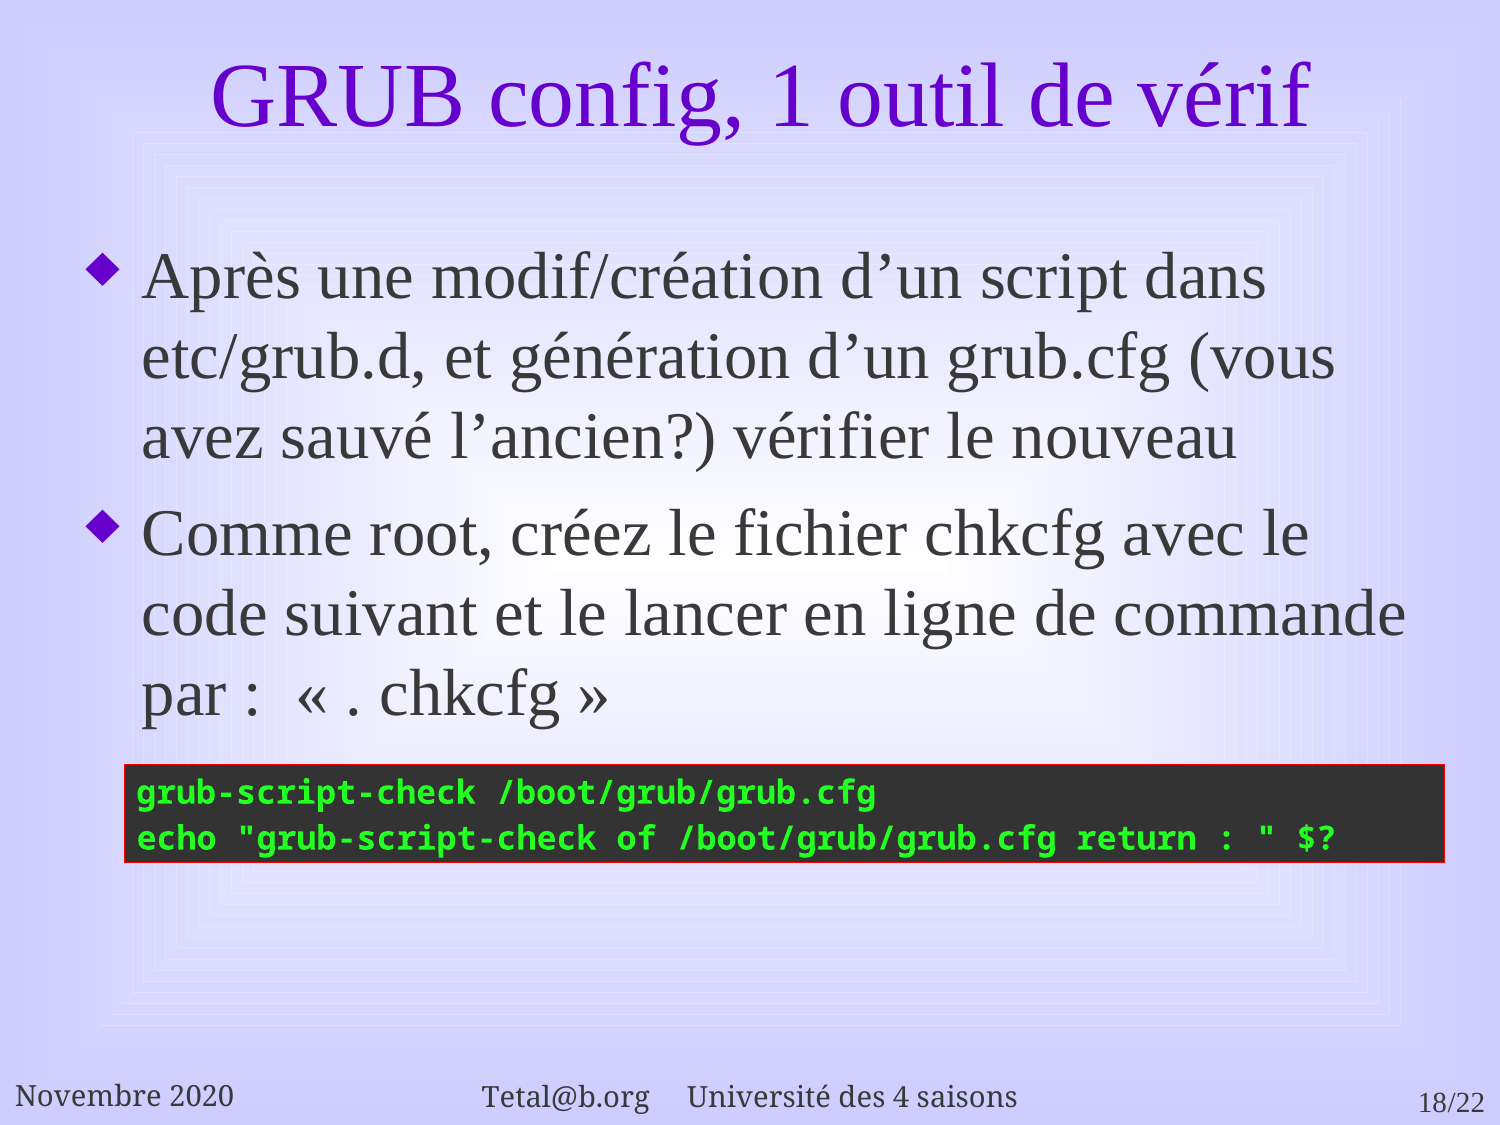

# GRUB config, 1 outil de vérif
Après une modif/création d’un script dans etc/grub.d, et génération d’un grub.cfg (vous avez sauvé l’ancien?) vérifier le nouveau
Comme root, créez le fichier chkcfg avec le code suivant et le lancer en ligne de commande par :  « . chkcfg »
grub-script-check /boot/grub/grub.cfg
echo "grub-script-check of /boot/grub/grub.cfg return : " $?
Novembre 2020
Tetal@b.org Université des 4 saisons
18